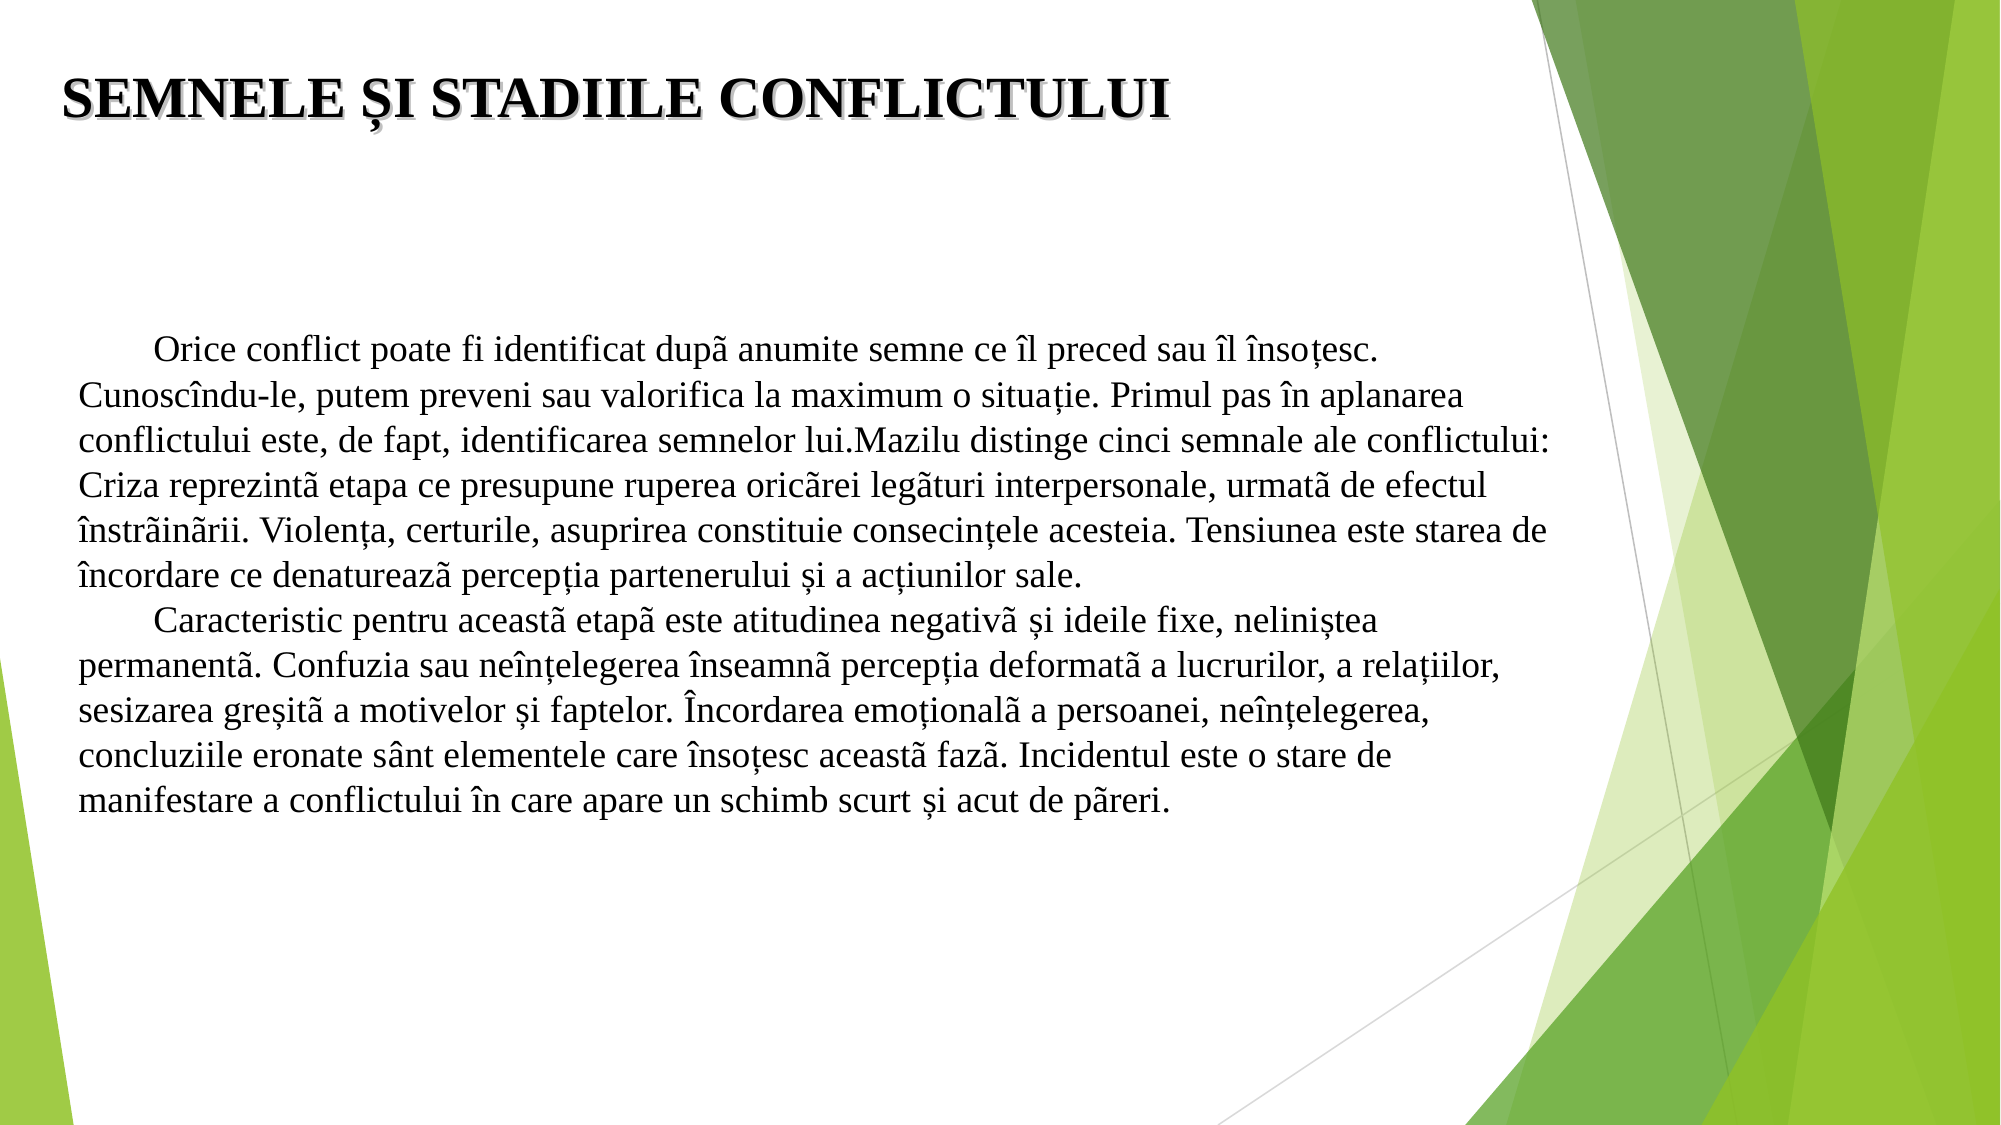

SEMNELE ȘI STADIILE CONFLICTULUI
	Orice conflict poate fi identificat dupã anumite semne ce îl preced sau îl însoțesc. Cunoscîndu-le, putem preveni sau valorifica la maximum o situație. Primul pas în aplanarea conflictului este, de fapt, identificarea semnelor lui.Mazilu distinge cinci semnale ale conflictului: Criza reprezintã etapa ce presupune ruperea oricãrei legãturi interpersonale, urmatã de efectul înstrãinãrii. Violența, certurile, asuprirea constituie consecințele acesteia. Tensiunea este starea de încordare ce denatureazã percepția partenerului și a acțiunilor sale.
	Caracteristic pentru aceastã etapã este atitudinea negativã și ideile fixe, neliniștea permanentã. Confuzia sau neînțelegerea înseamnã percepția deformatã a lucrurilor, a relațiilor, sesizarea greșitã a motivelor și faptelor. Încordarea emoționalã a persoanei, neînțelegerea, concluziile eronate sânt elementele care însoțesc aceastã fazã. Incidentul este o stare de manifestare a conflictului în care apare un schimb scurt și acut de pãreri.